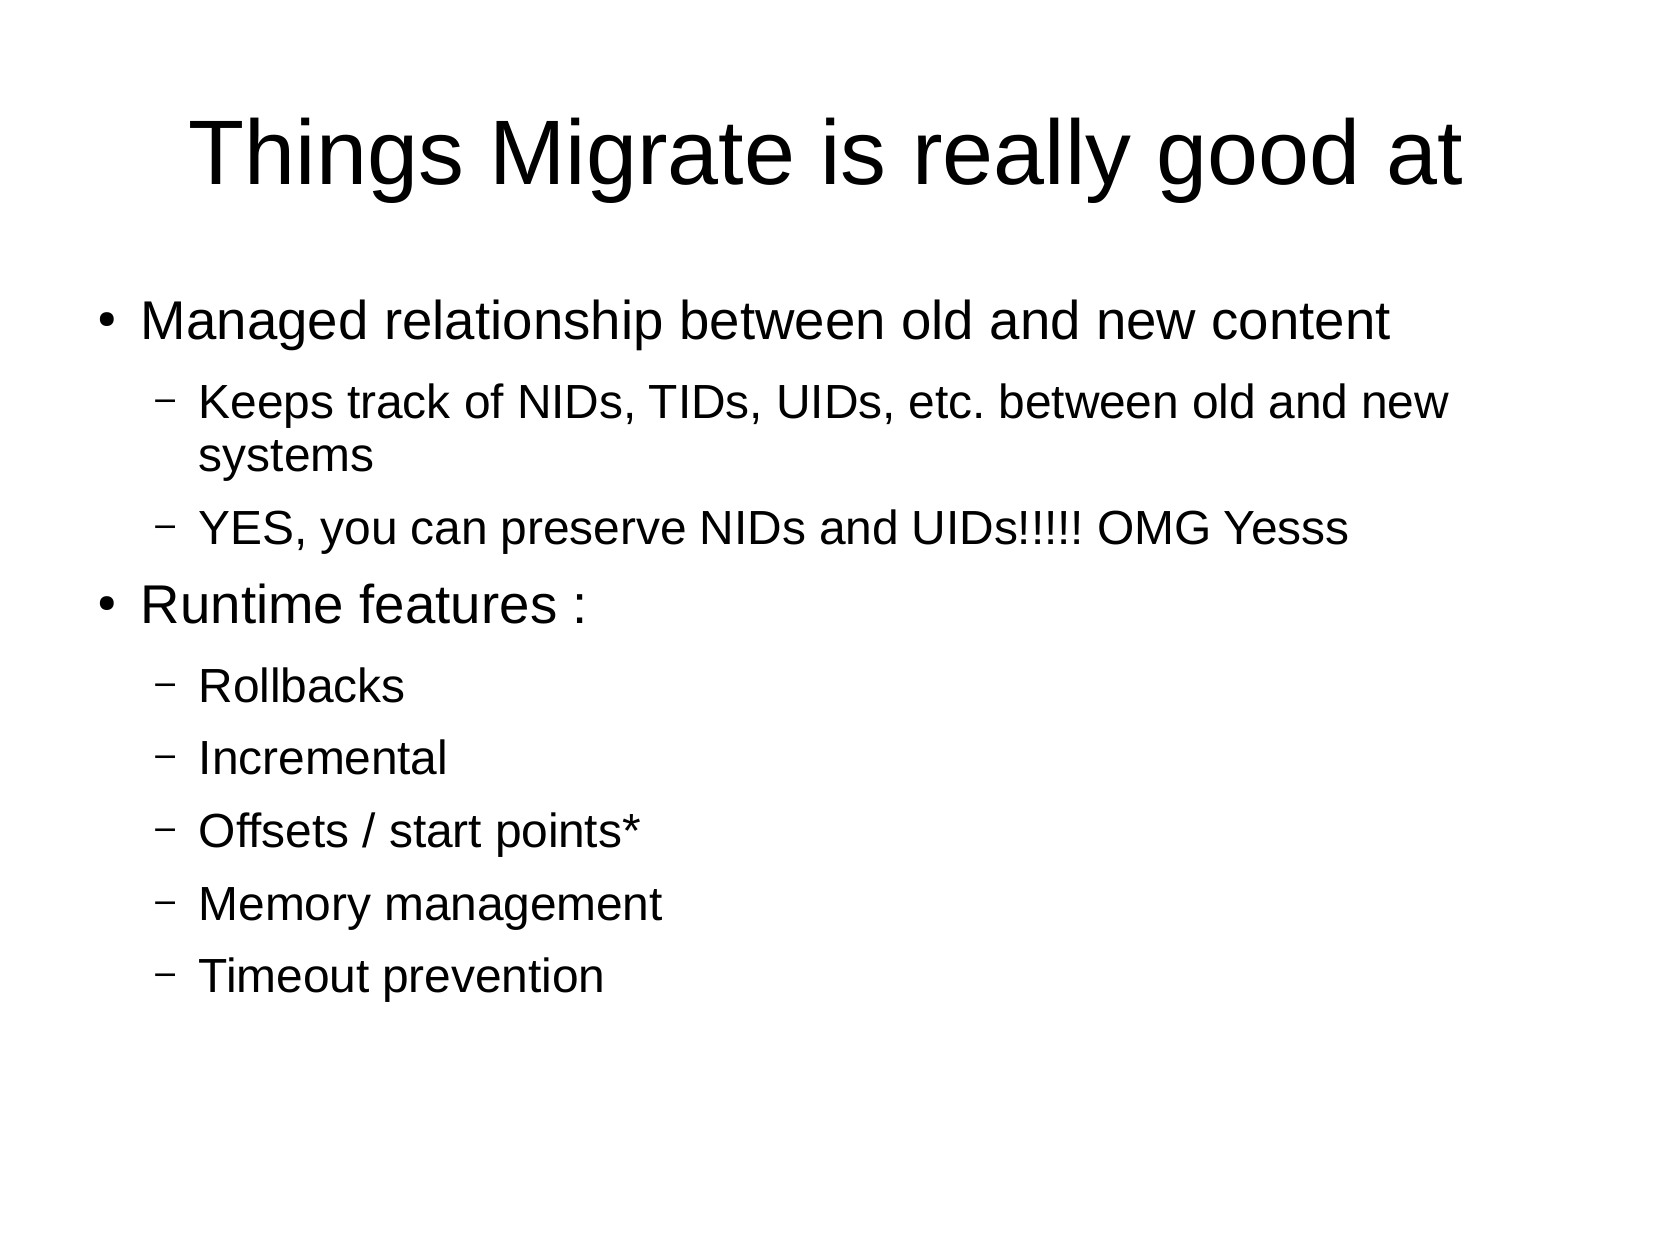

# Things Migrate is really good at
Managed relationship between old and new content
Keeps track of NIDs, TIDs, UIDs, etc. between old and new systems
YES, you can preserve NIDs and UIDs!!!!! OMG Yesss
Runtime features :
Rollbacks
Incremental
Offsets / start points*
Memory management
Timeout prevention